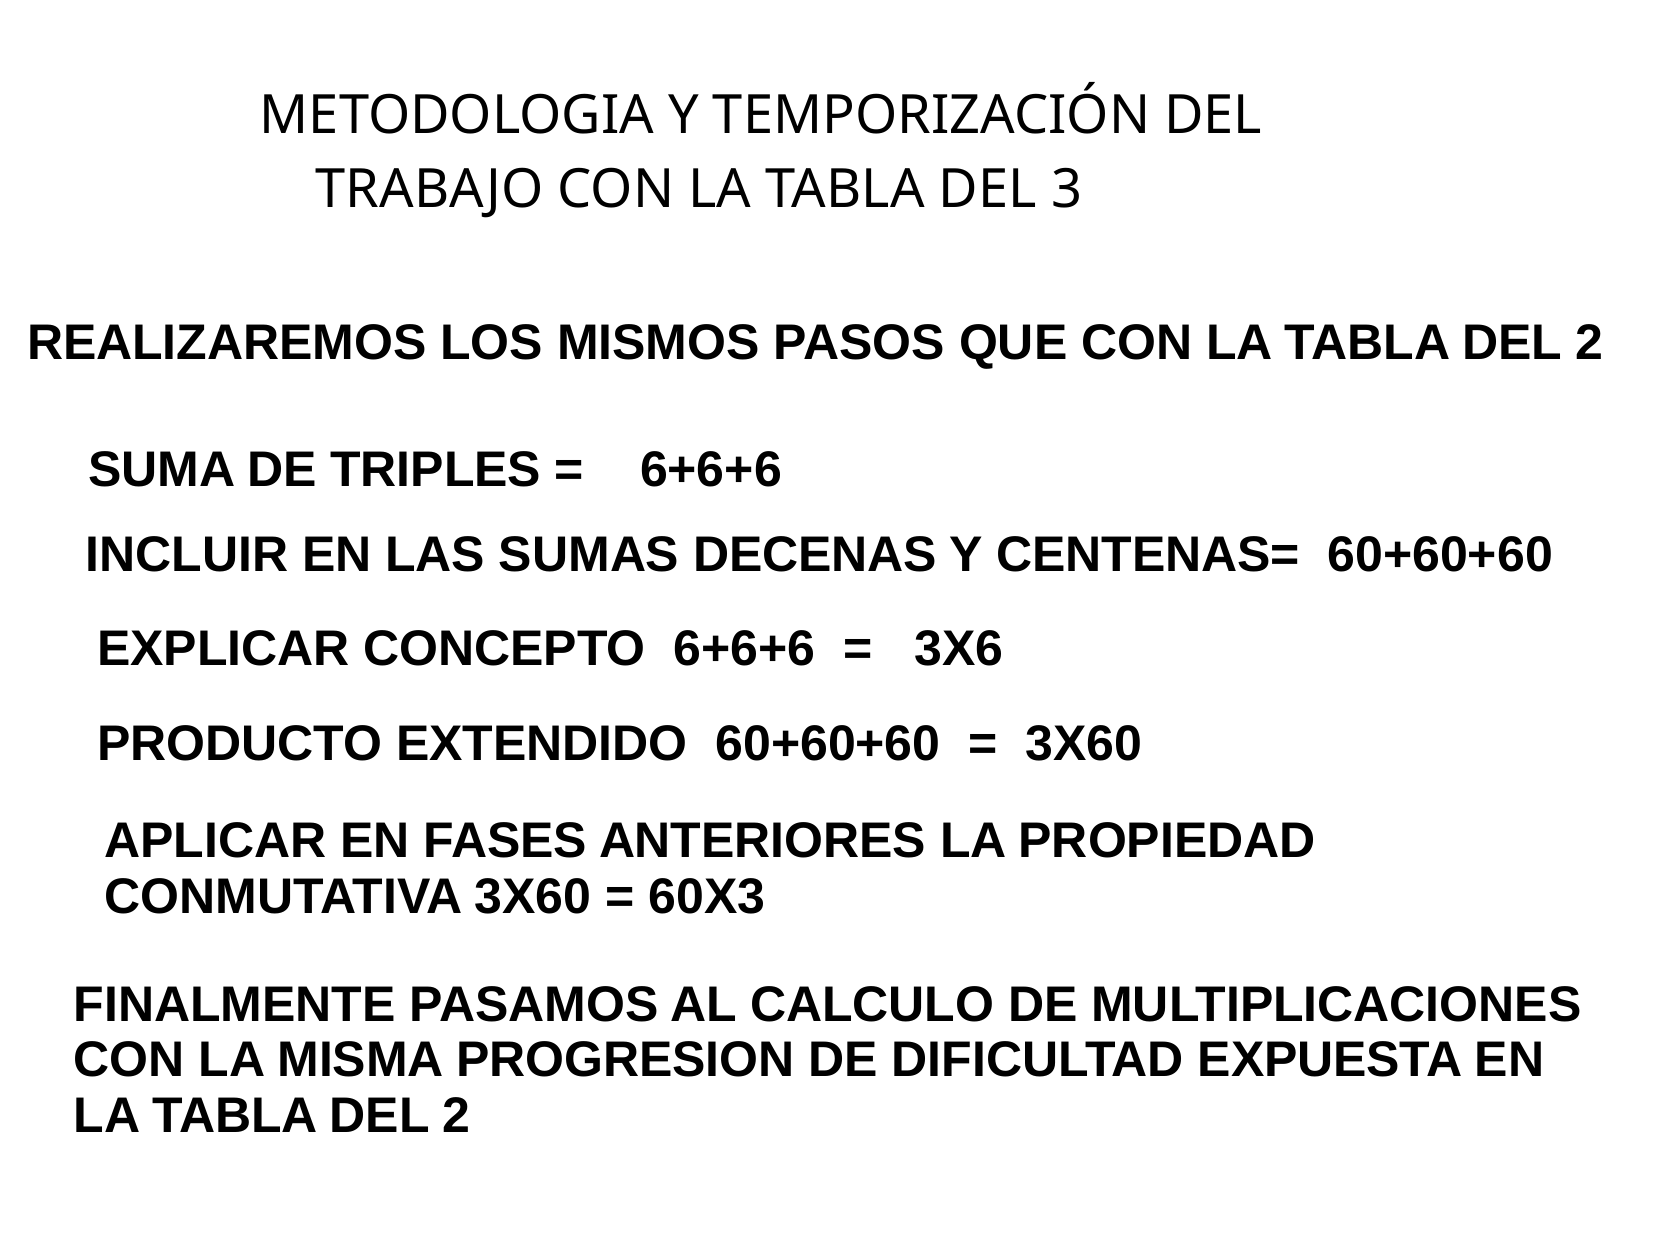

METODOLOGIA Y TEMPORIZACIÓN DEL
 TRABAJO CON LA TABLA DEL 3
REALIZAREMOS LOS MISMOS PASOS QUE CON LA TABLA DEL 2
SUMA DE TRIPLES = 6+6+6
INCLUIR EN LAS SUMAS DECENAS Y CENTENAS= 60+60+60
EXPLICAR CONCEPTO 6+6+6 = 3X6
PRODUCTO EXTENDIDO 60+60+60 = 3X60
APLICAR EN FASES ANTERIORES LA PROPIEDAD
CONMUTATIVA 3X60 = 60X3
FINALMENTE PASAMOS AL CALCULO DE MULTIPLICACIONES
CON LA MISMA PROGRESION DE DIFICULTAD EXPUESTA EN
LA TABLA DEL 2